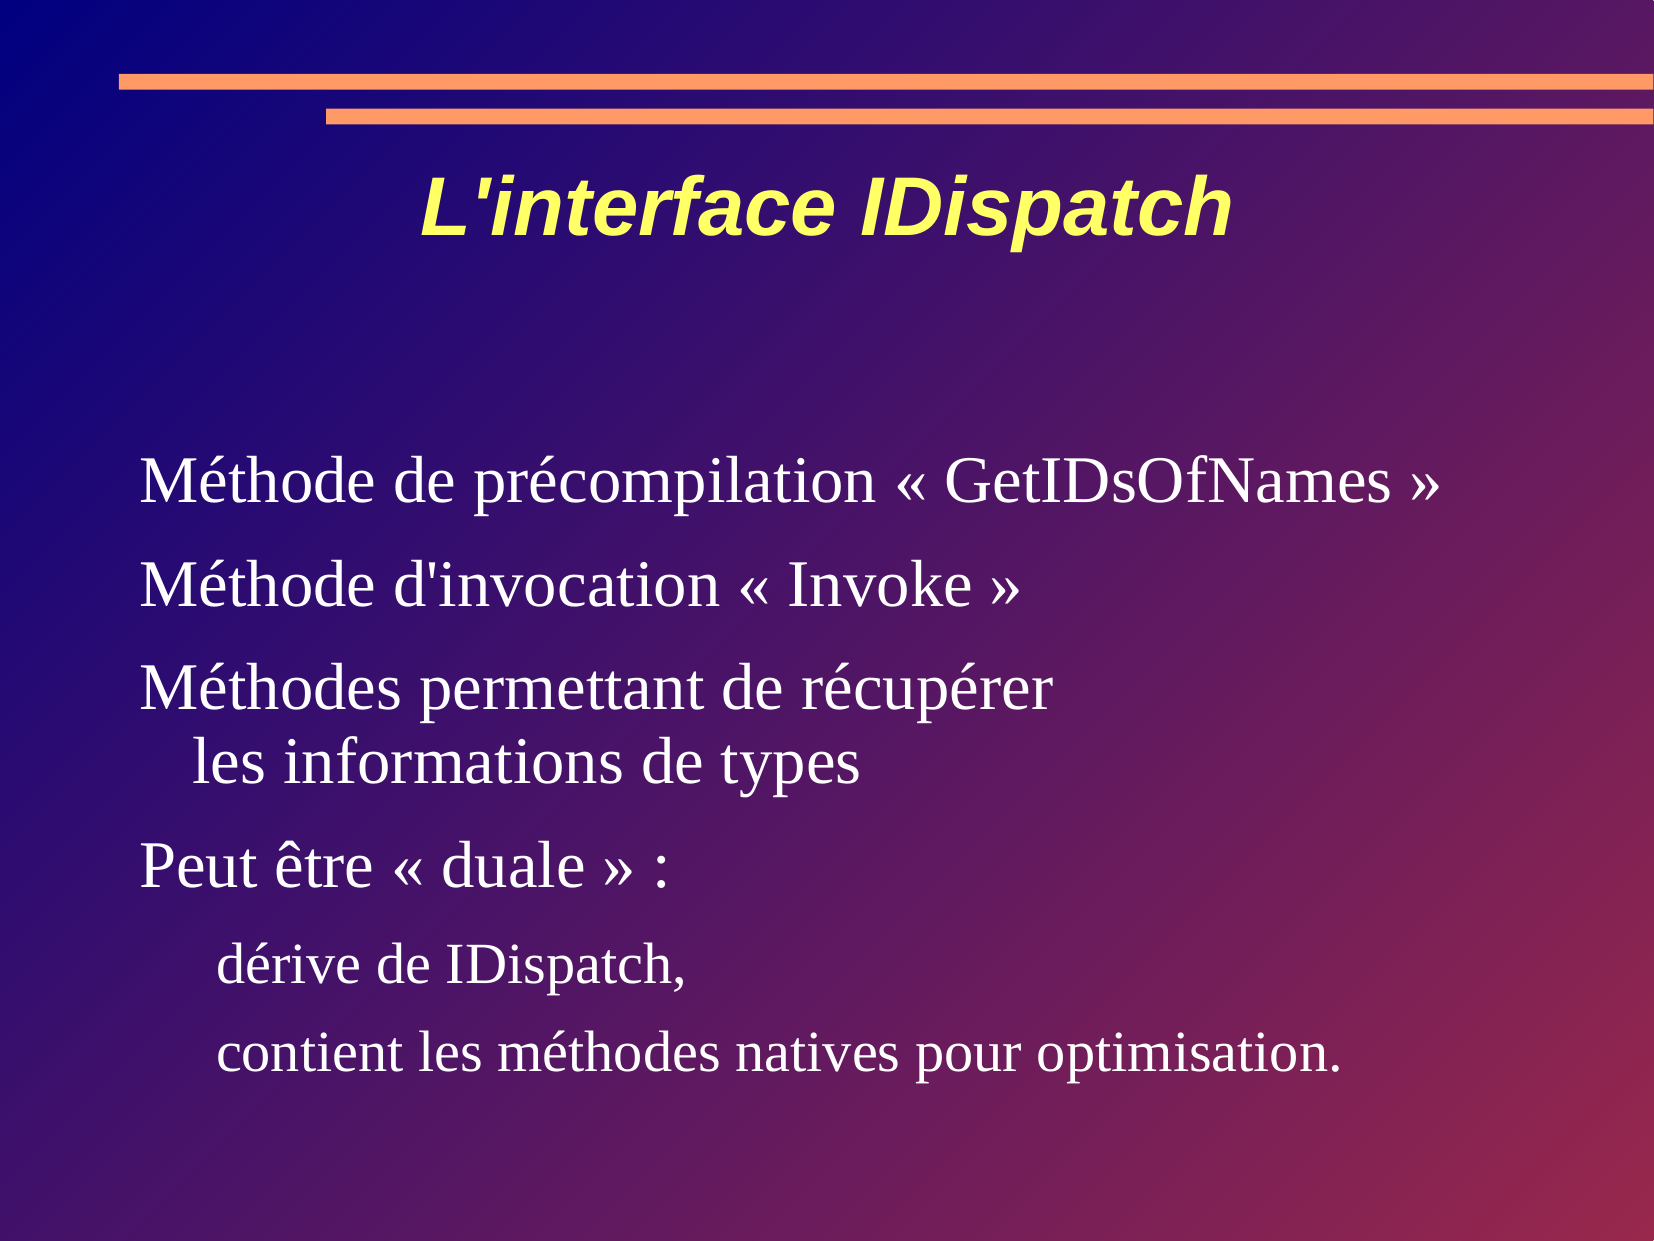

# L'interface IDispatch
Méthode de précompilation « GetIDsOfNames »
Méthode d'invocation « Invoke »
Méthodes permettant de récupérer
les informations de types
Peut être « duale » :
dérive de IDispatch,
contient les méthodes natives pour optimisation.